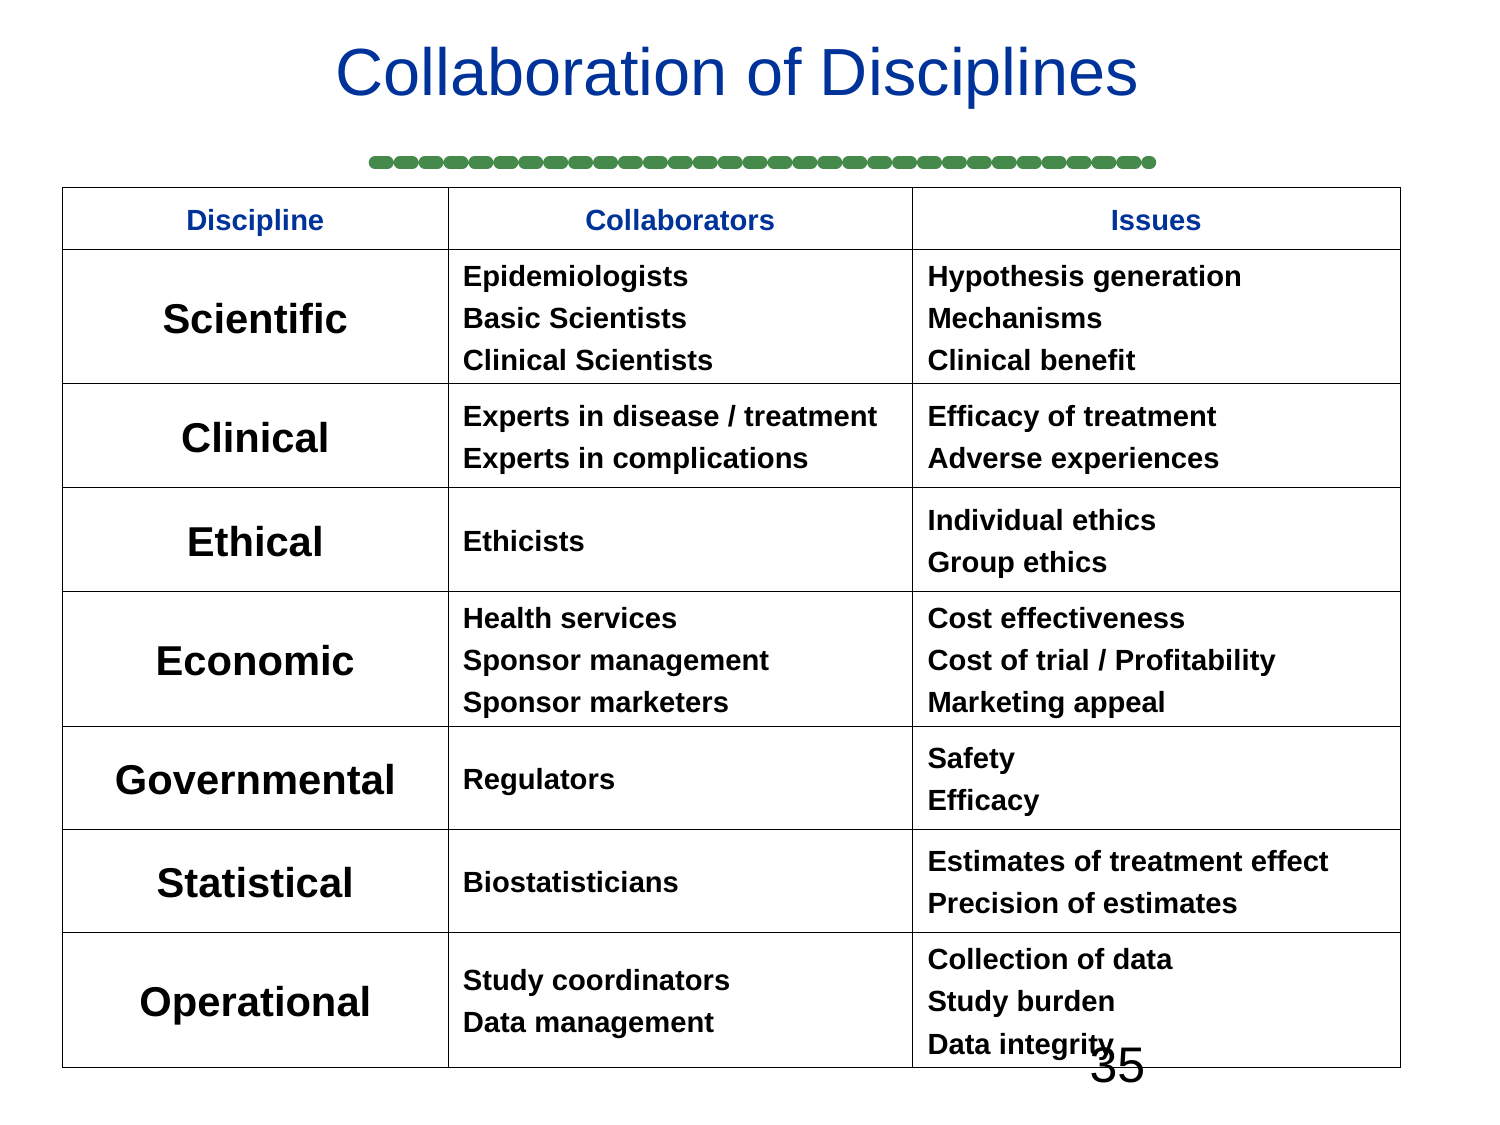

# Collaboration of Disciplines
| Discipline | Collaborators | Issues |
| --- | --- | --- |
| Scientific | Epidemiologists Basic Scientists Clinical Scientists | Hypothesis generation Mechanisms Clinical benefit |
| Clinical | Experts in disease / treatment Experts in complications | Efficacy of treatment Adverse experiences |
| Ethical | Ethicists | Individual ethics Group ethics |
| Economic | Health services Sponsor management Sponsor marketers | Cost effectiveness Cost of trial / Profitability Marketing appeal |
| Governmental | Regulators | Safety Efficacy |
| Statistical | Biostatisticians | Estimates of treatment effect Precision of estimates |
| Operational | Study coordinators Data management | Collection of data Study burden Data integrity |
35